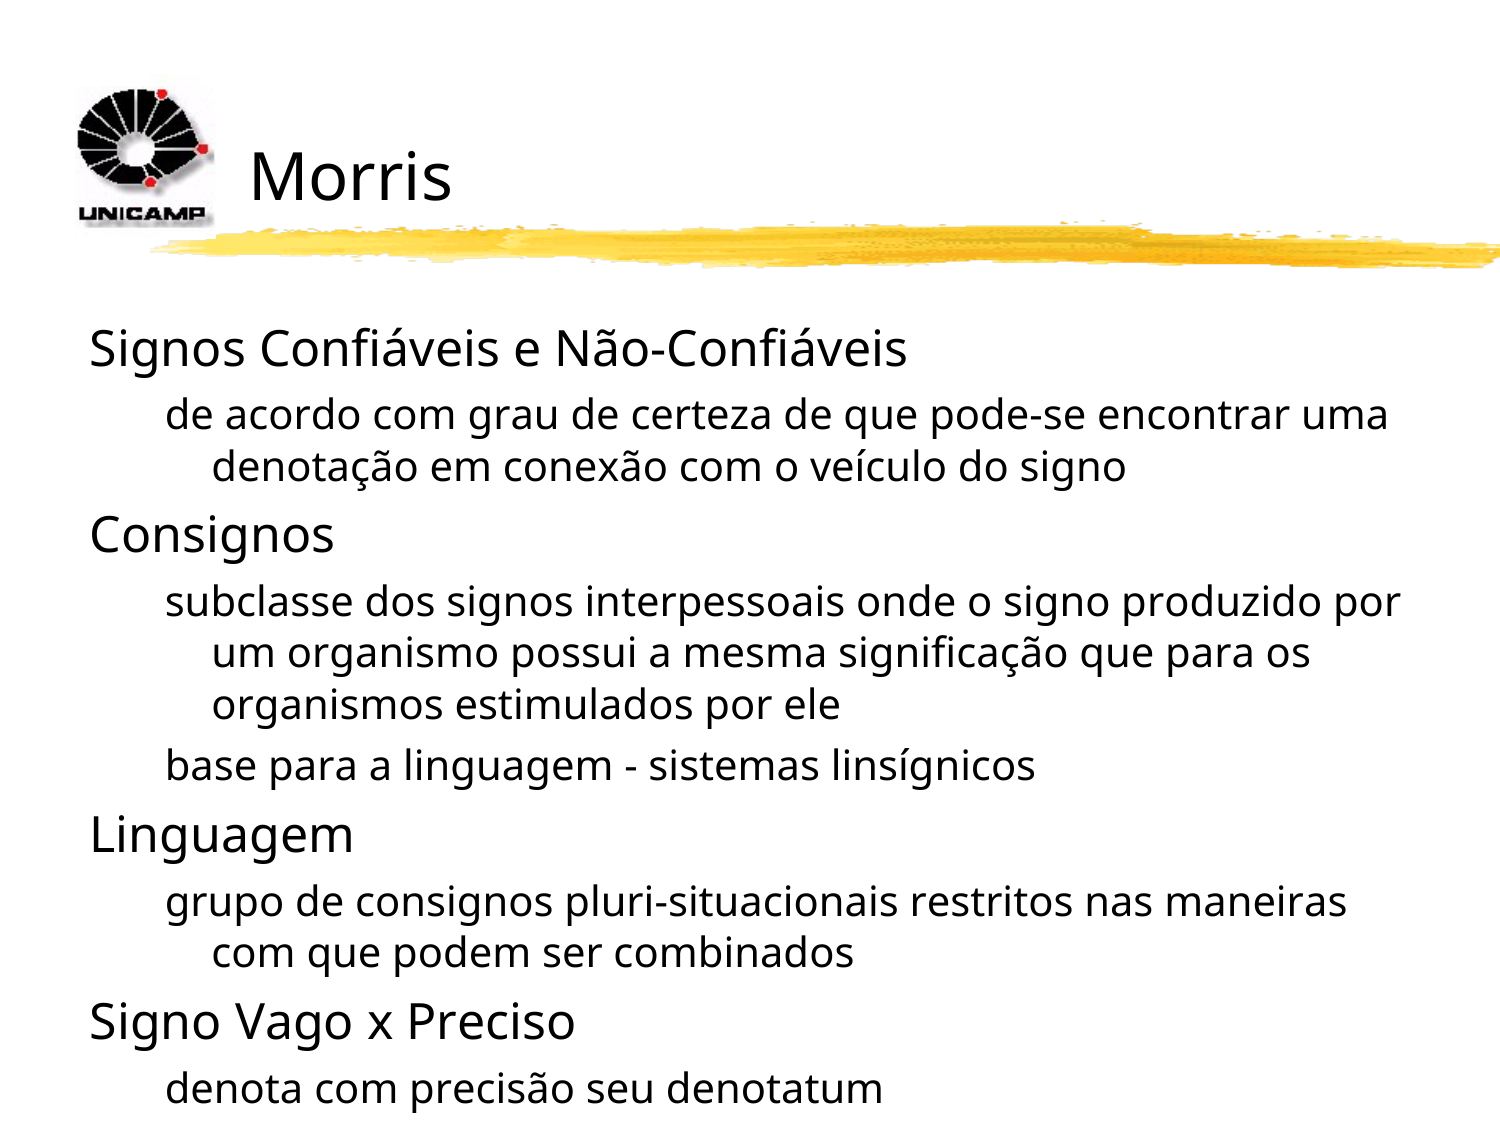

# Morris
Signos Confiáveis e Não-Confiáveis
de acordo com grau de certeza de que pode-se encontrar uma denotação em conexão com o veículo do signo
Consignos
subclasse dos signos interpessoais onde o signo produzido por um organismo possui a mesma significação que para os organismos estimulados por ele
base para a linguagem - sistemas linsígnicos
Linguagem
grupo de consignos pluri-situacionais restritos nas maneiras com que podem ser combinados
Signo Vago x Preciso
denota com precisão seu denotatum